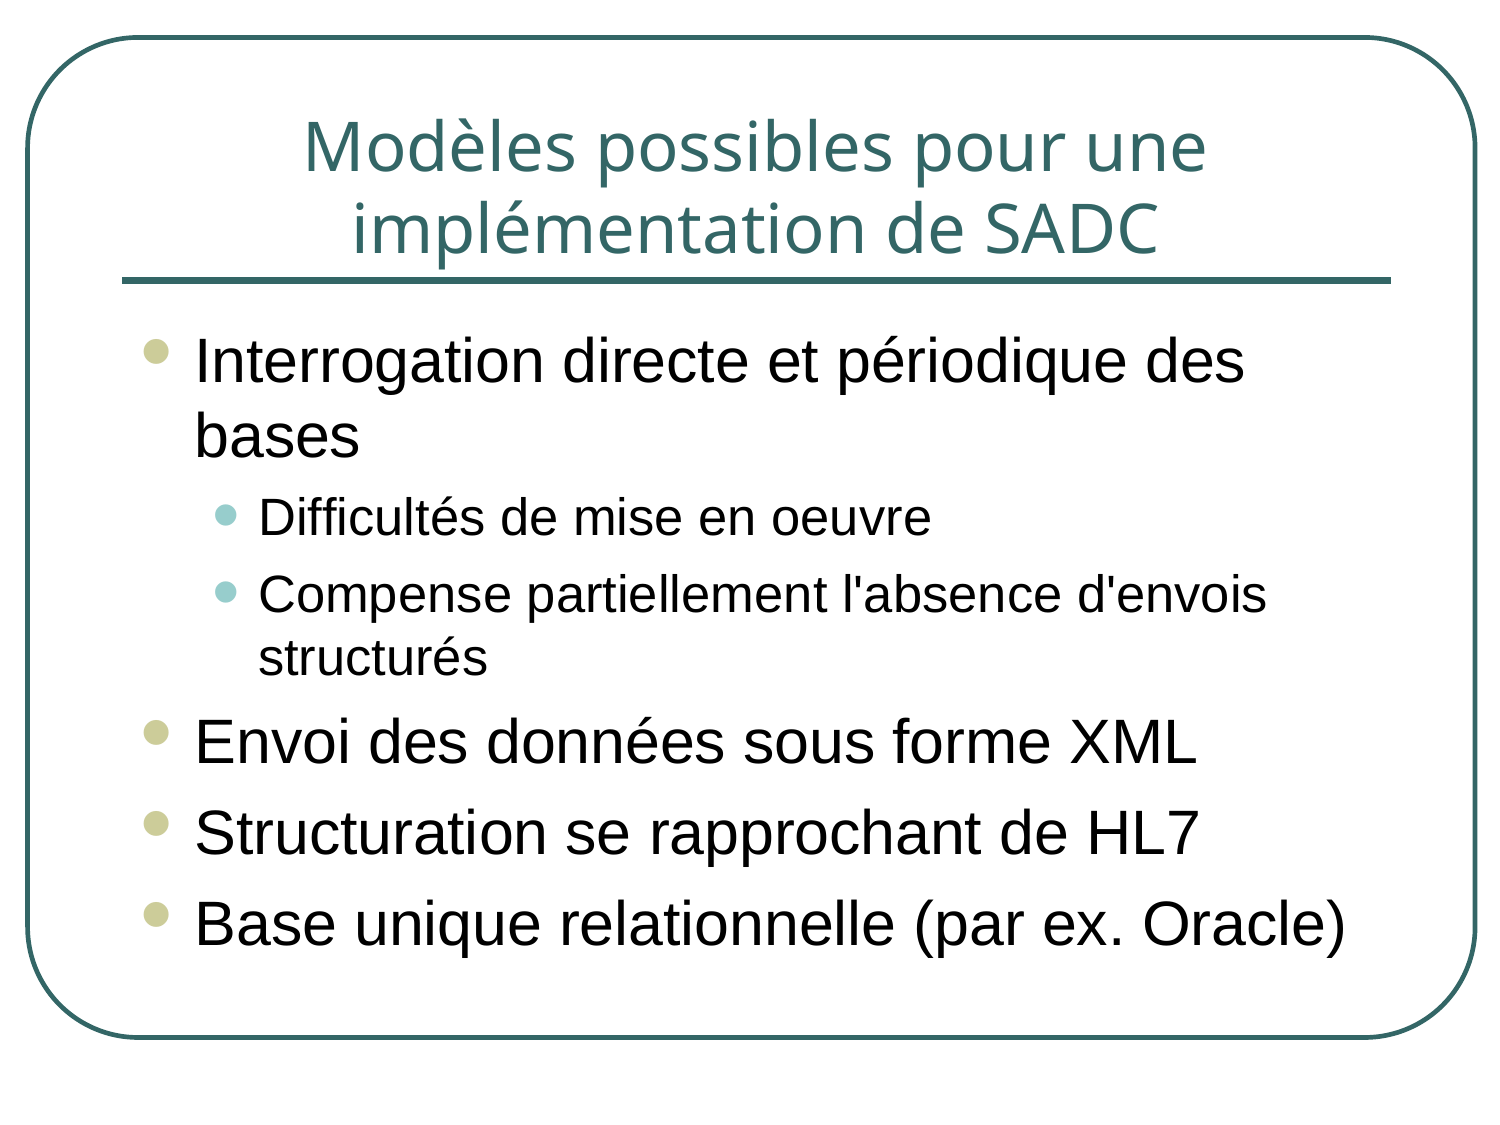

# Modèles possibles pour une implémentation de SADC
Interrogation directe et périodique des bases
Difficultés de mise en oeuvre
Compense partiellement l'absence d'envois structurés
Envoi des données sous forme XML
Structuration se rapprochant de HL7
Base unique relationnelle (par ex. Oracle)